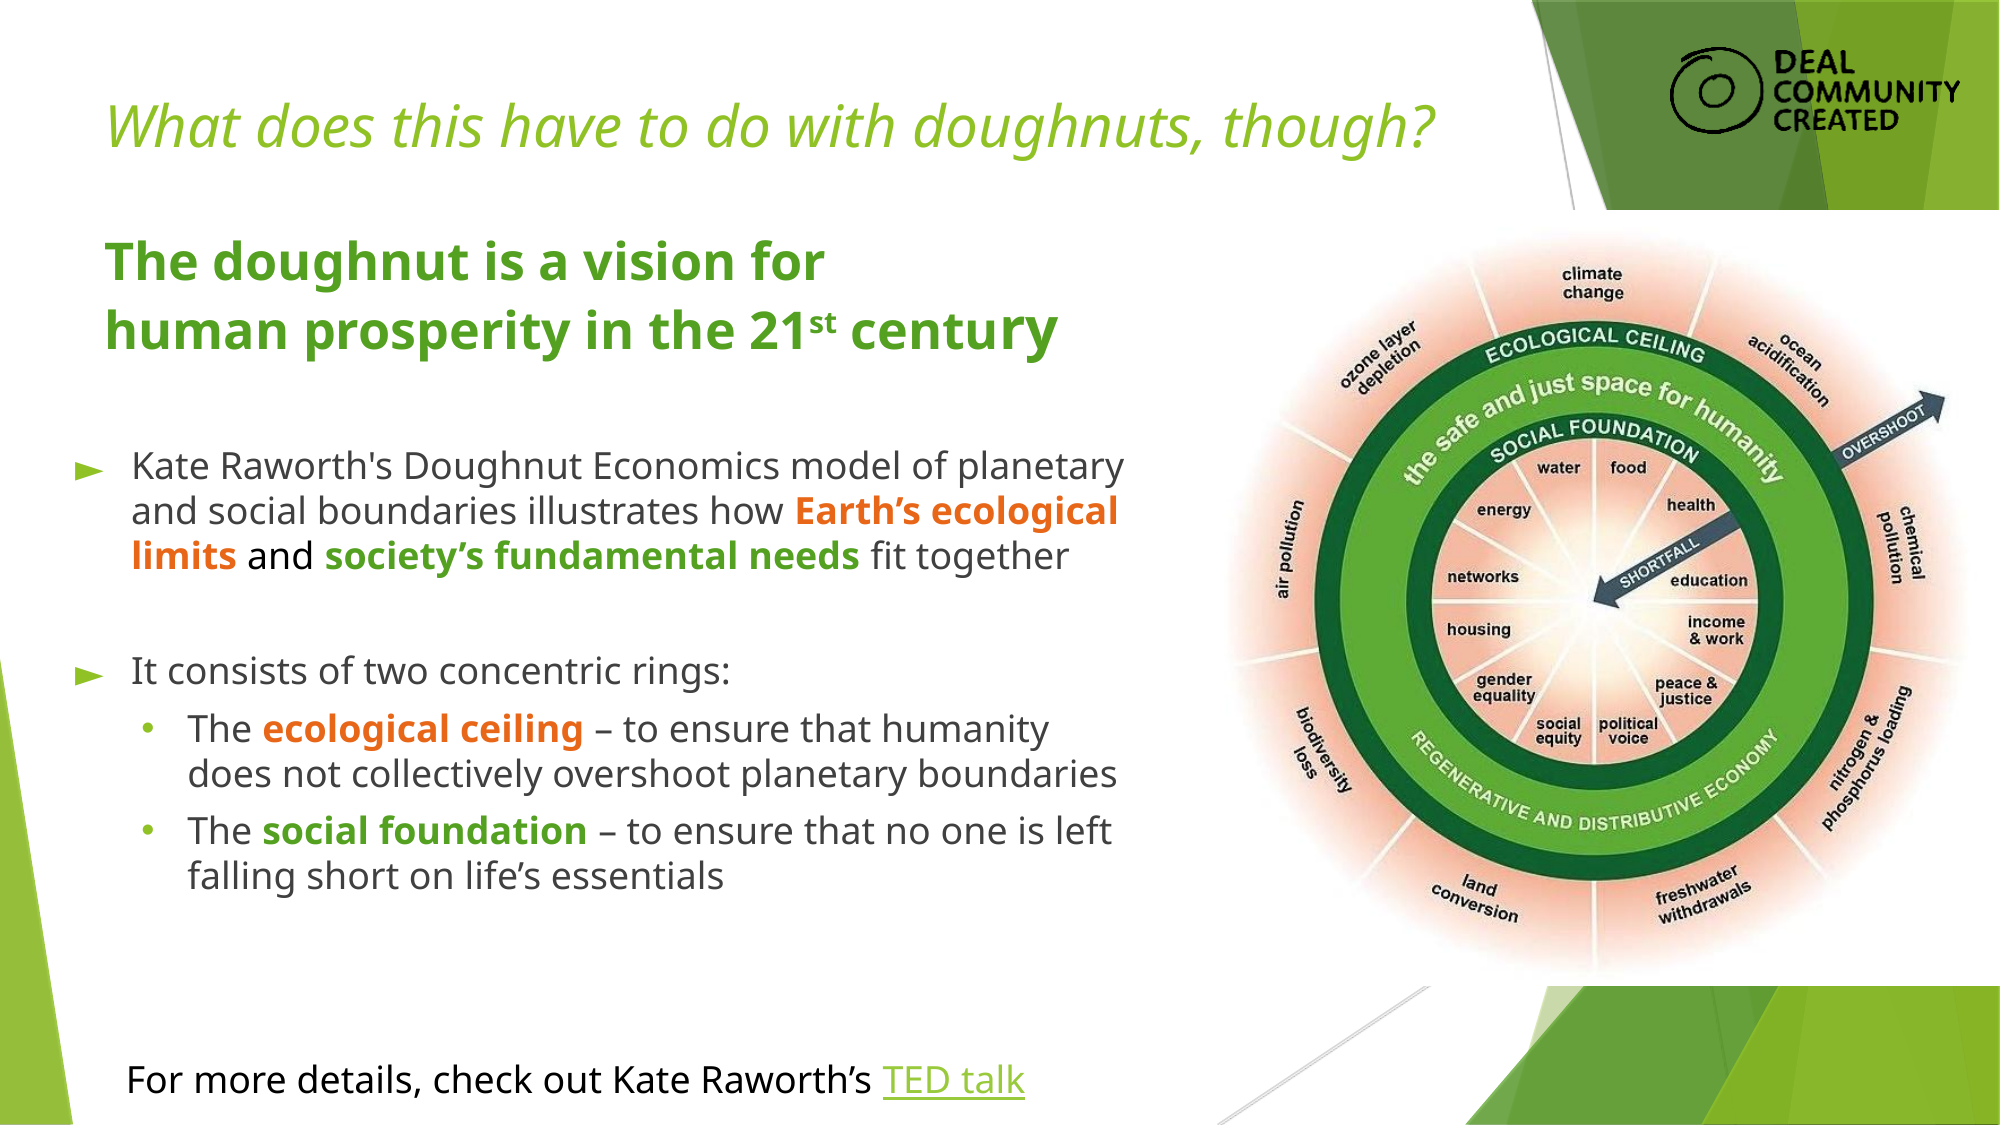

What does this have to do with doughnuts, though?
The doughnut is a vision for
human prosperity in the 21st century
Kate Raworth's Doughnut Economics model of planetary and social boundaries illustrates how Earth’s ecological limits and society’s fundamental needs fit together
It consists of two concentric rings:
The ecological ceiling – to ensure that humanity does not collectively overshoot planetary boundaries
The social foundation – to ensure that no one is left falling short on life’s essentials
For more details, check out Kate Raworth’s TED talk